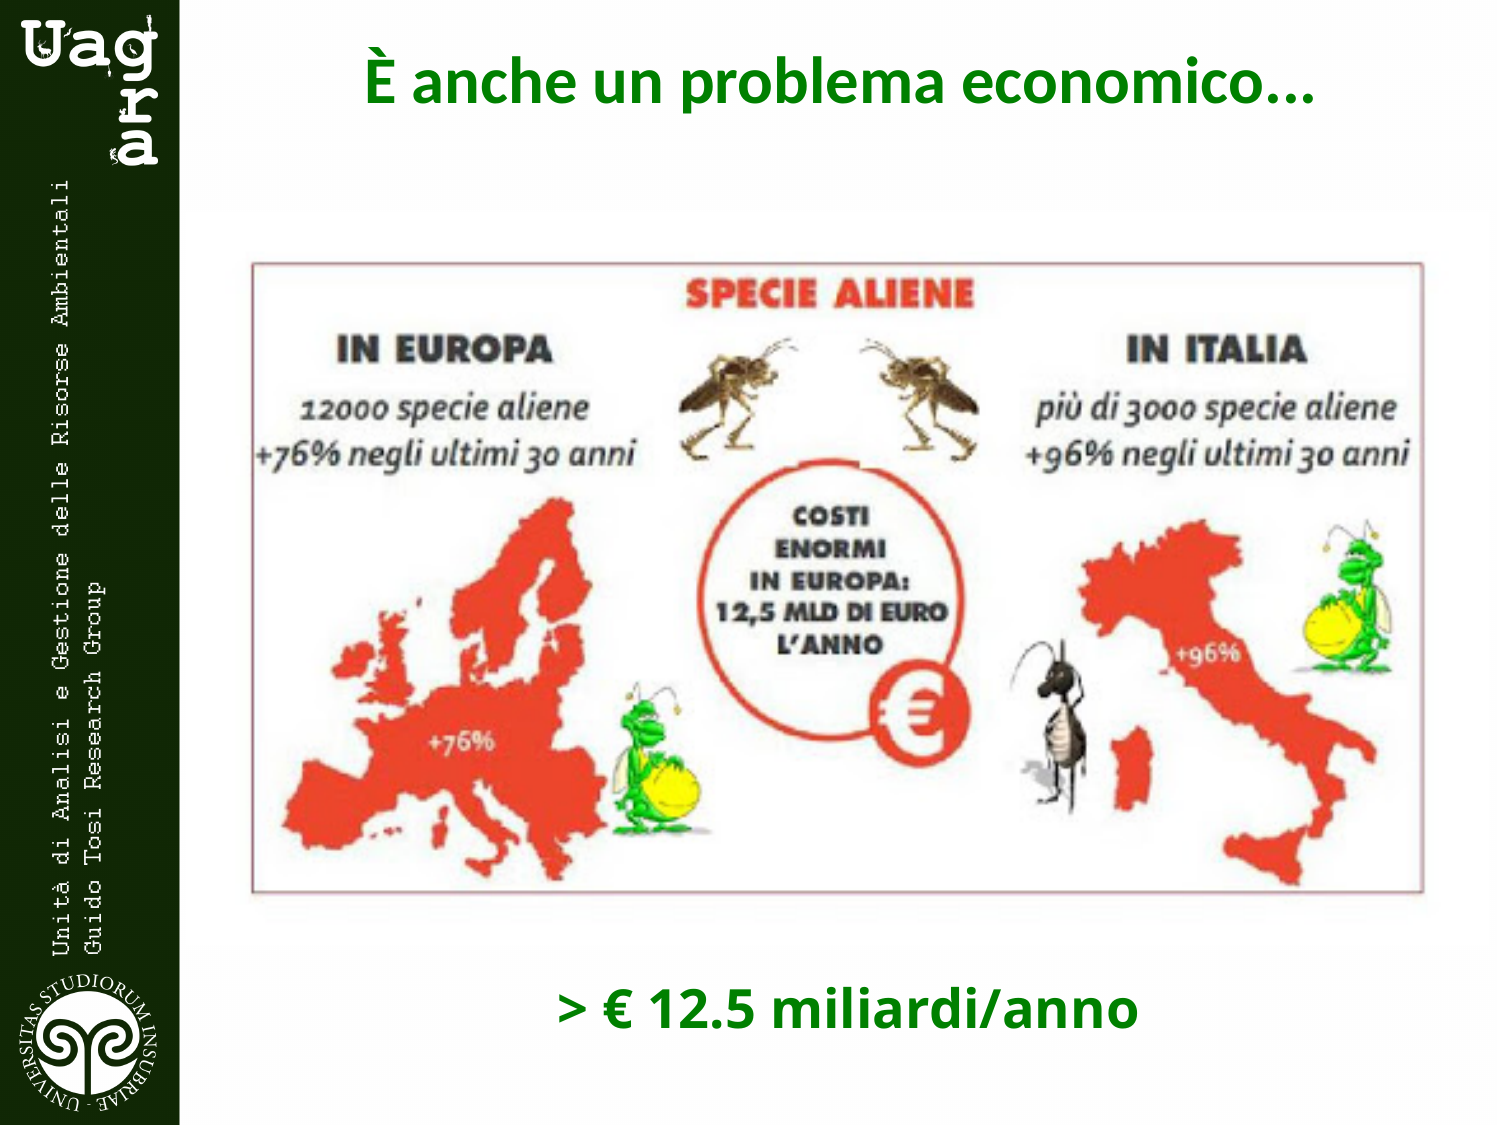

È anche un problema economico...
> € 12.5 miliardi/anno